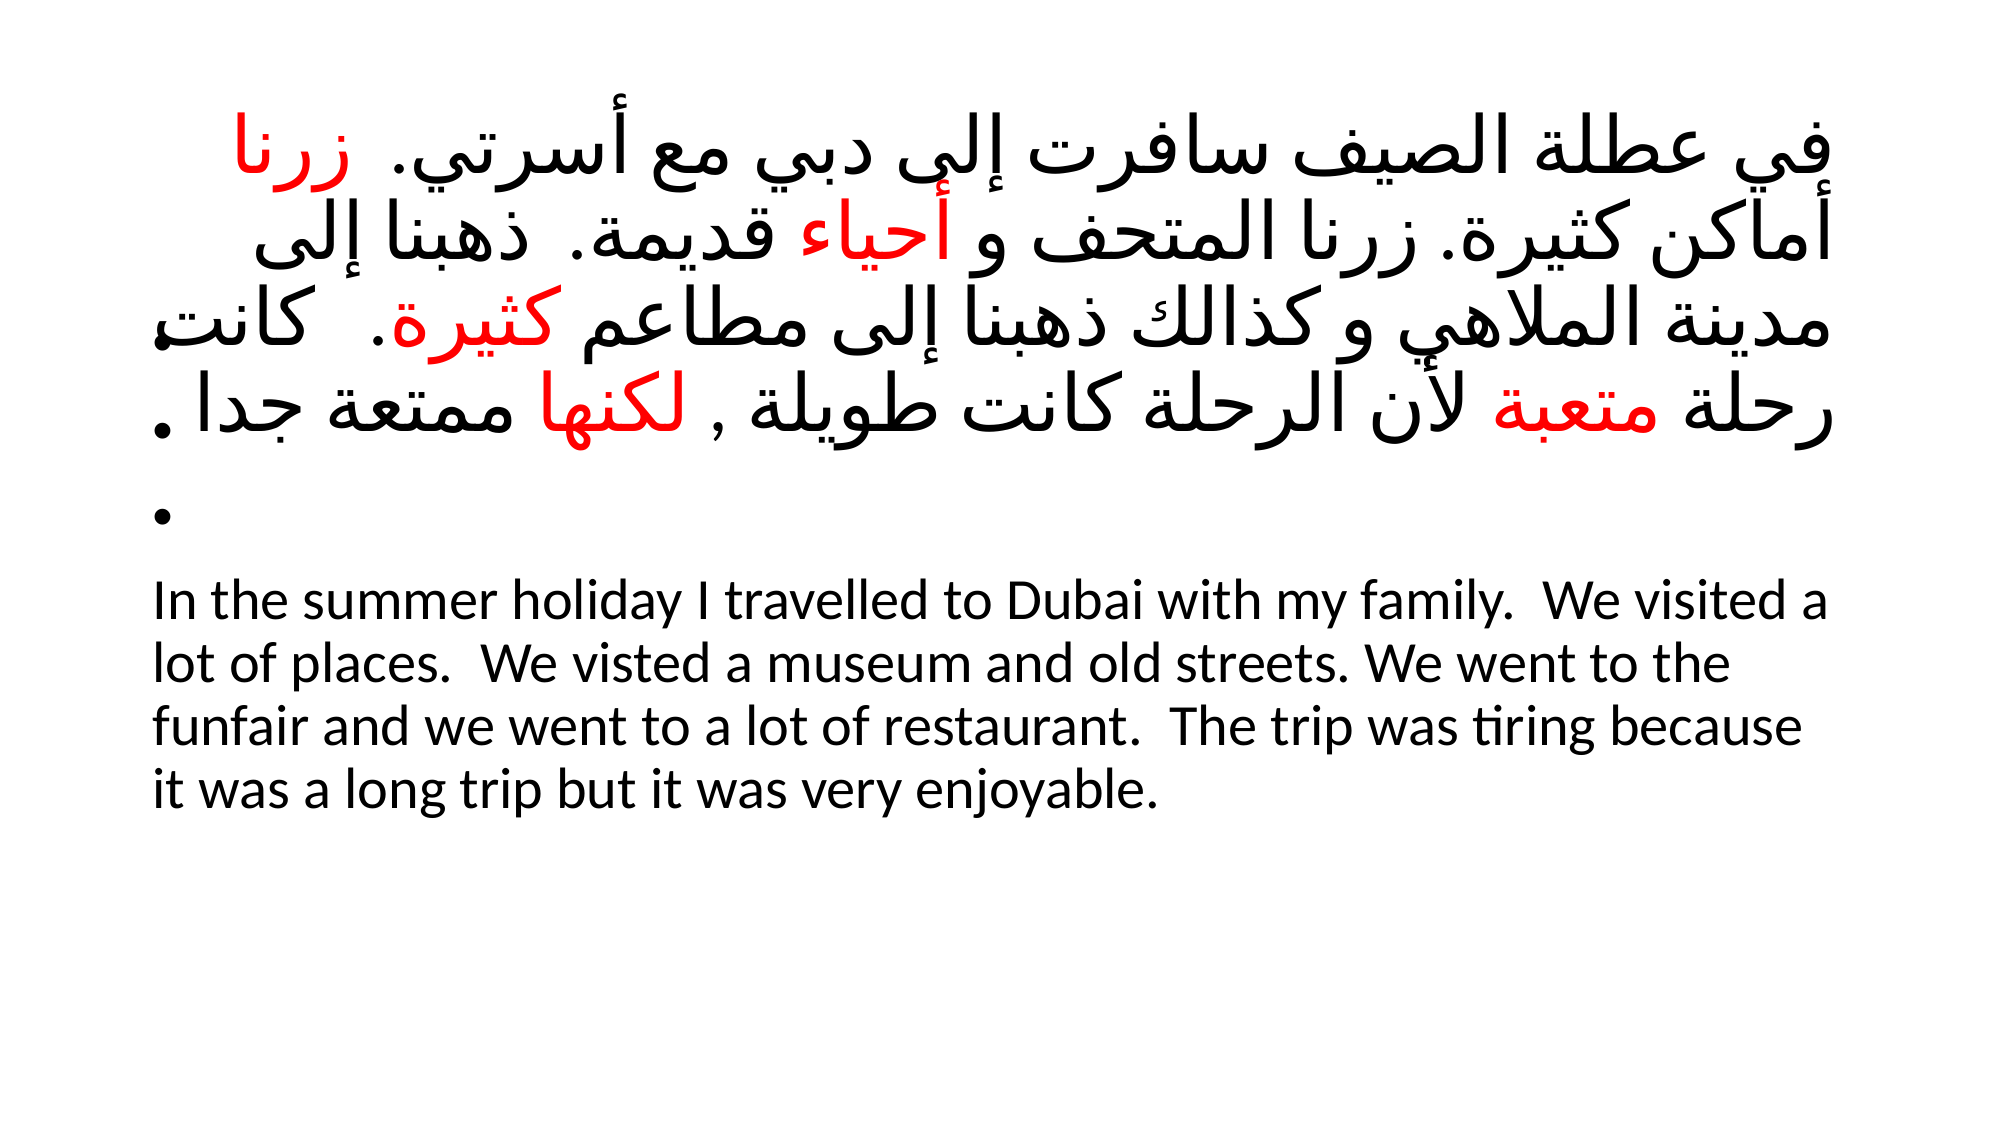

# في عطلة الصيف سافرت إلى دبي مع أسرتي. زرنا أماكن كثيرة. زرنا المتحف و أحياء قديمة. ذهبنا إلى مدينة الملاهي و كذالك ذهبنا إلى مطاعم كثيرة. كانت رحلة متعبة لأن الرحلة كانت طويلة , لكنها ممتعة جدا
In the summer holiday I travelled to Dubai with my family. We visited a lot of places. We visted a museum and old streets. We went to the funfair and we went to a lot of restaurant. The trip was tiring because it was a long trip but it was very enjoyable.